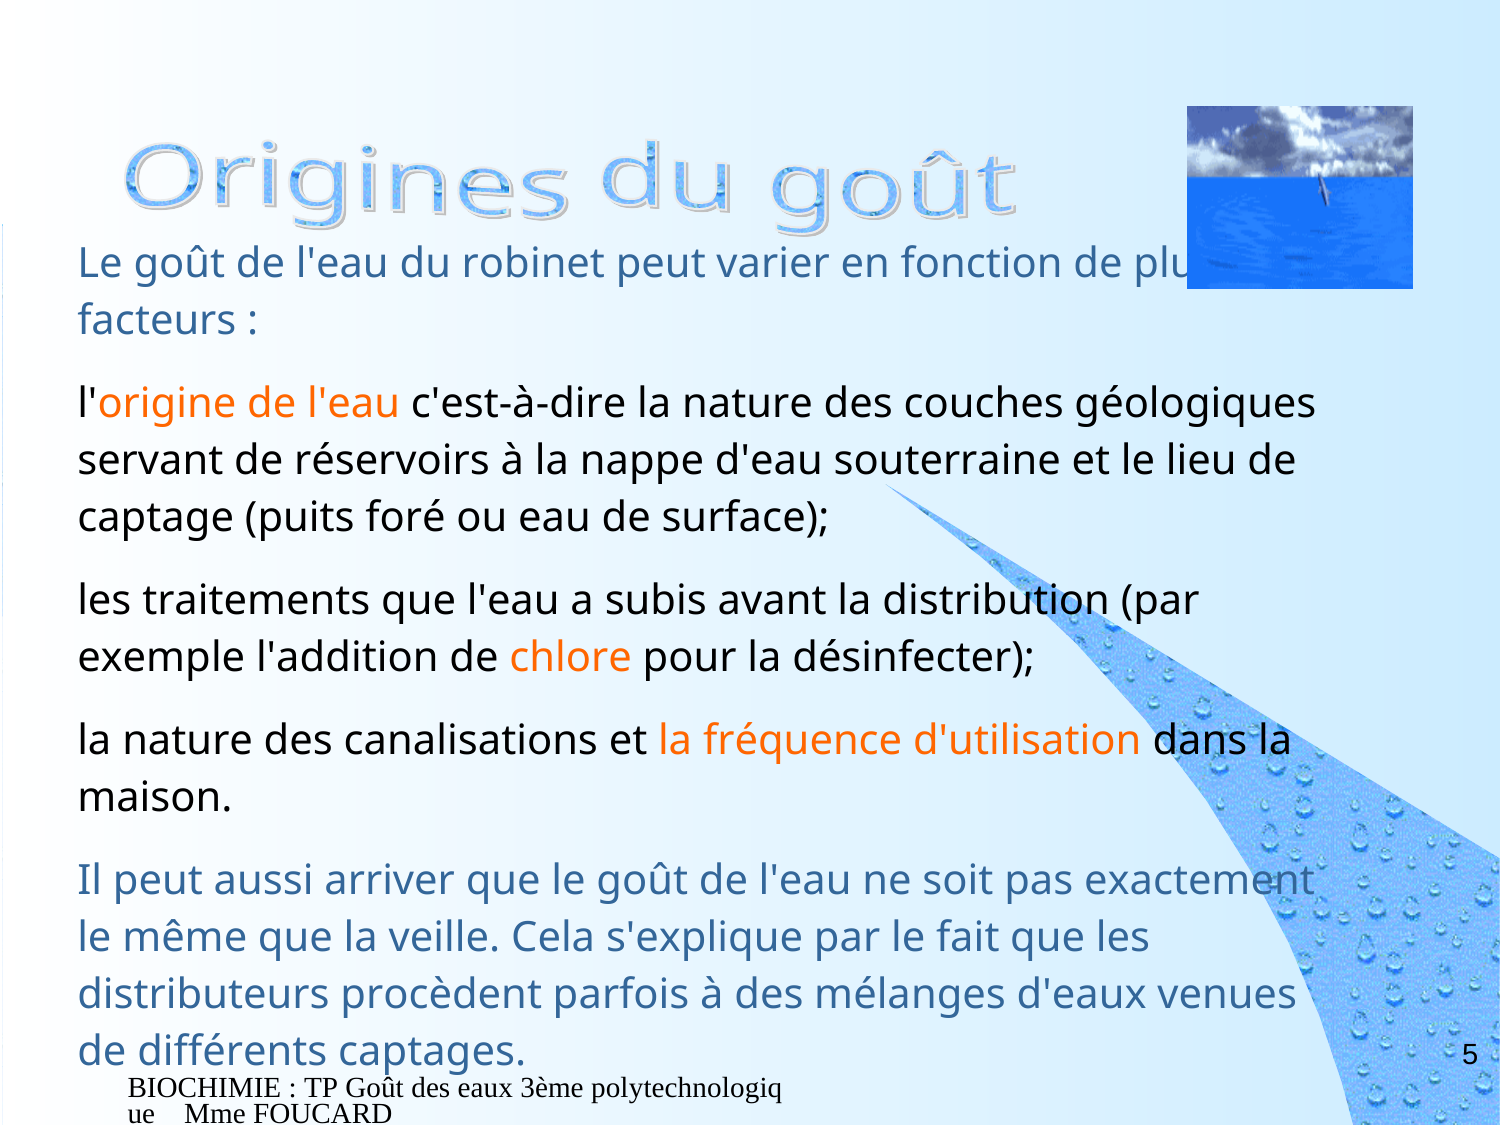

Origines du goût
Le goût de l'eau du robinet peut varier en fonction de plusieurs facteurs :
l'origine de l'eau c'est-à-dire la nature des couches géologiques servant de réservoirs à la nappe d'eau souterraine et le lieu de captage (puits foré ou eau de surface);
les traitements que l'eau a subis avant la distribution (par exemple l'addition de chlore pour la désinfecter);
la nature des canalisations et la fréquence d'utilisation dans la maison.
Il peut aussi arriver que le goût de l'eau ne soit pas exactement le même que la veille. Cela s'explique par le fait que les distributeurs procèdent parfois à des mélanges d'eaux venues de différents captages.
5
BIOCHIMIE : TP Goût des eaux 3ème polytechnologique Mme FOUCARD